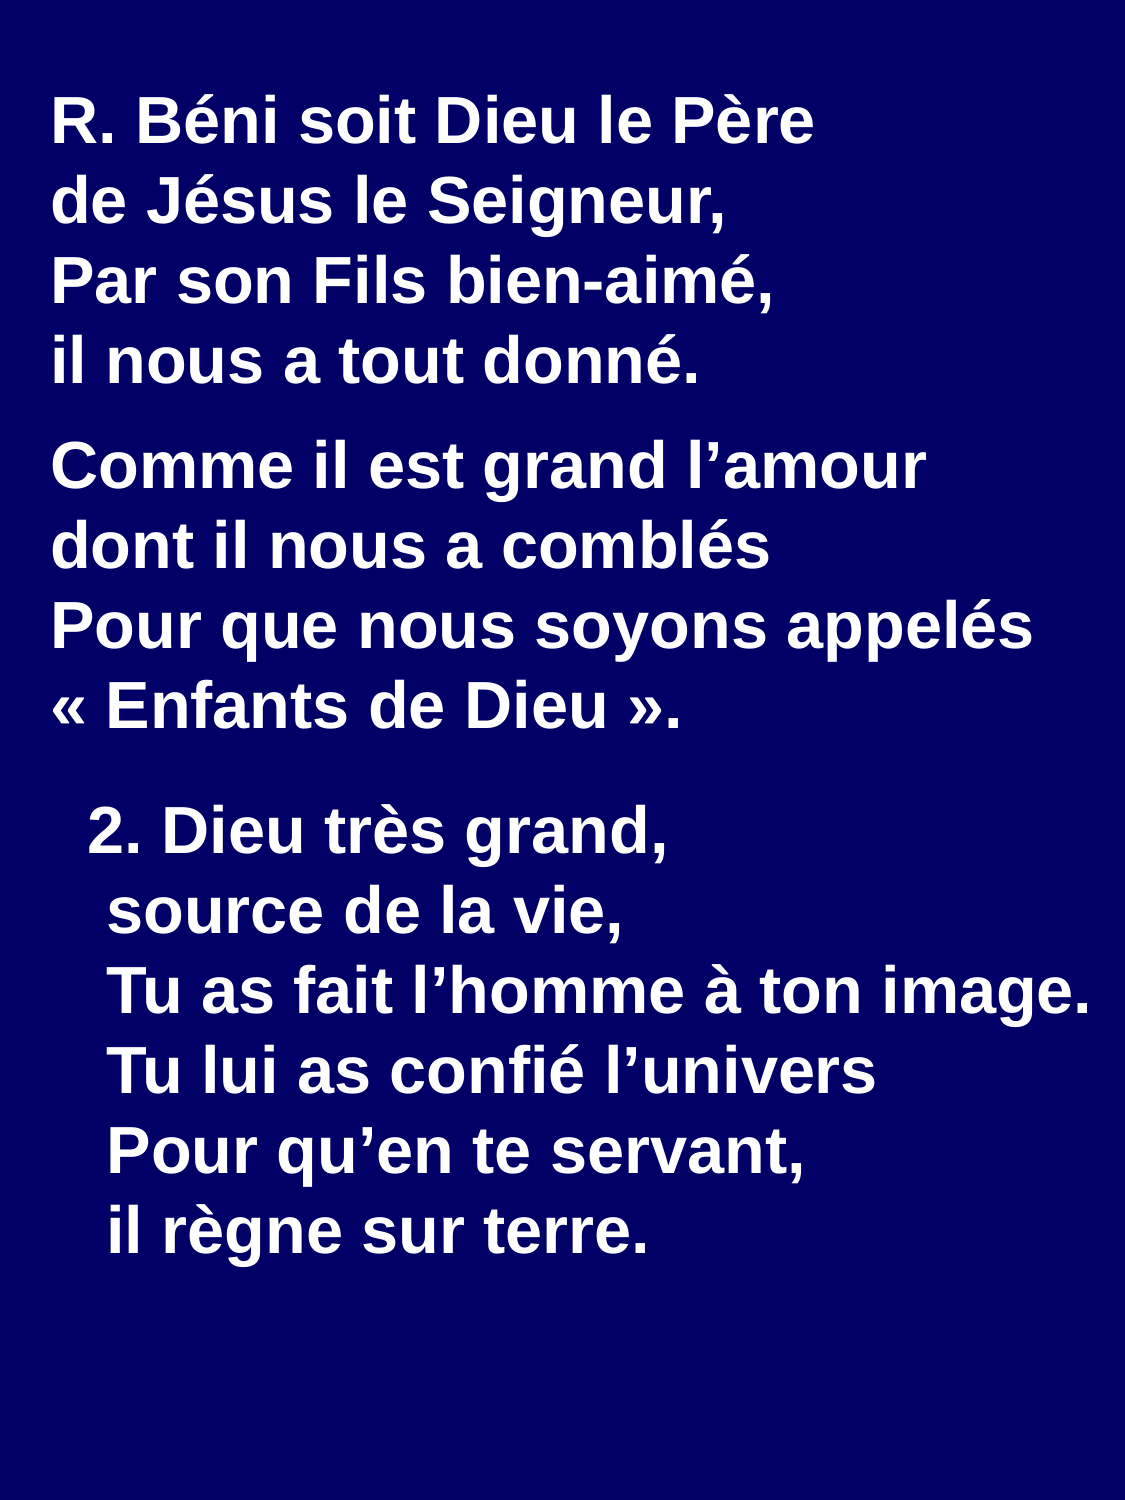

R. Béni soit Dieu le Père
de Jésus le Seigneur,
Par son Fils bien-aimé,
il nous a tout donné.
Comme il est grand l’amour
dont il nous a comblés
Pour que nous soyons appelés « Enfants de Dieu ».
 2. Dieu très grand,
source de la vie,
Tu as fait l’homme à ton image.
Tu lui as confié l’univers
Pour qu’en te servant,
il règne sur terre.